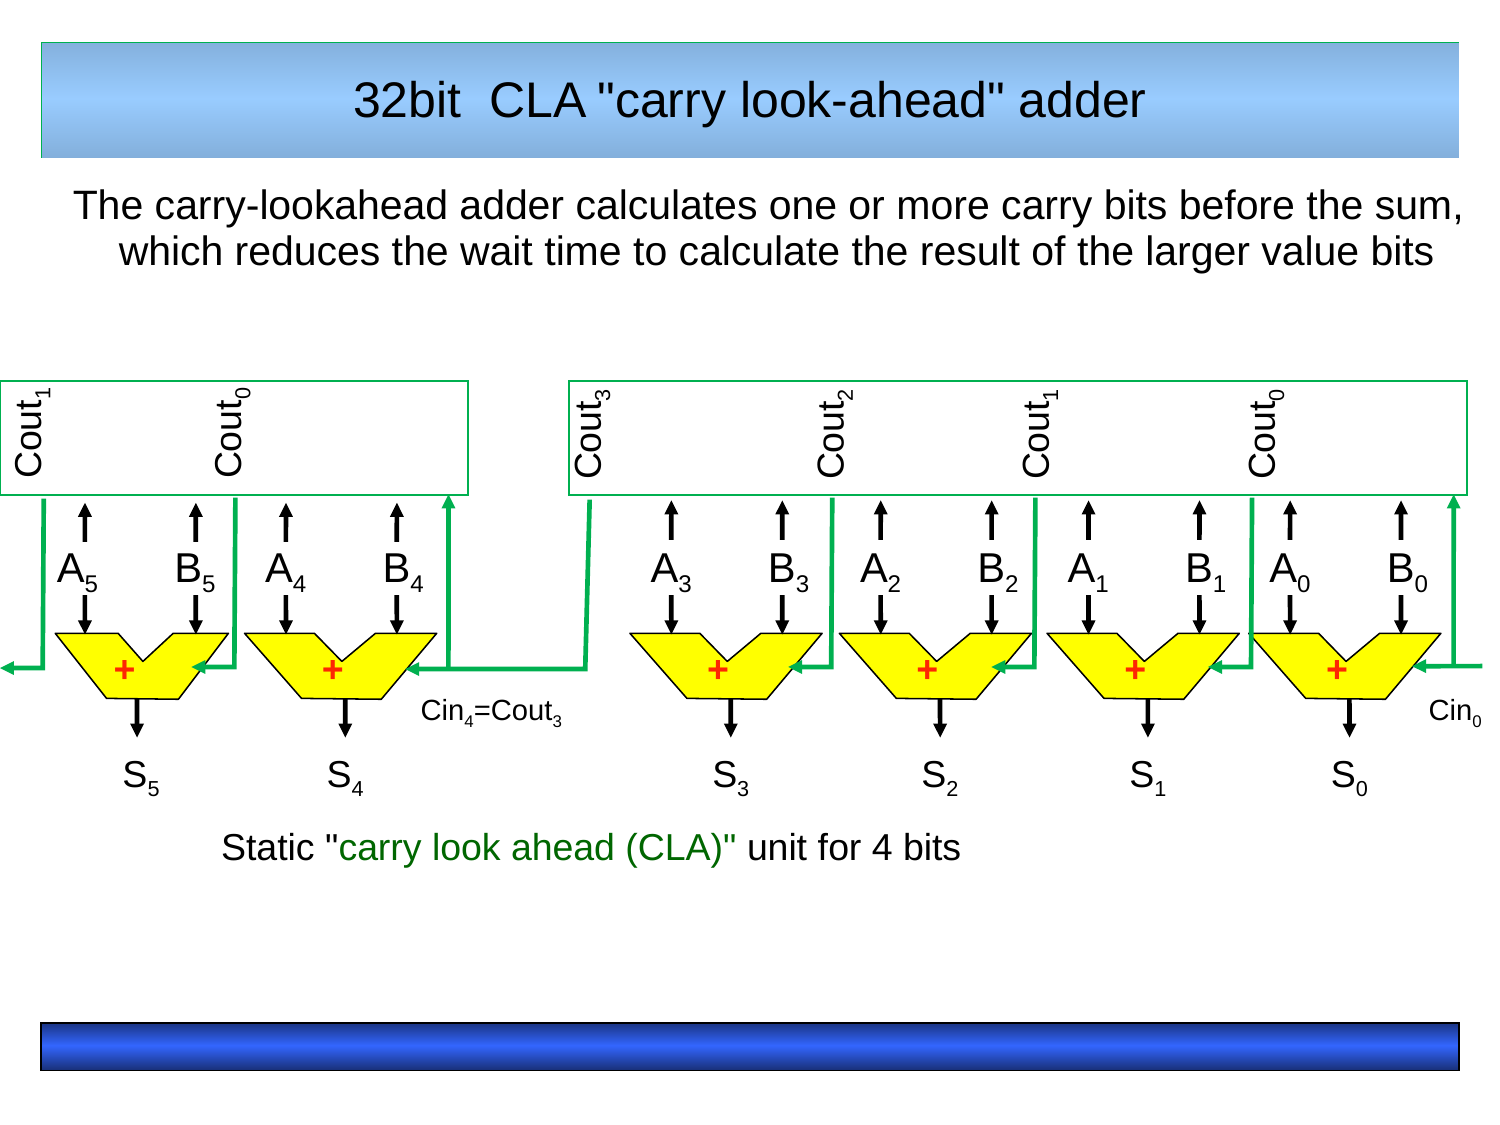

32bit  CLA "carry look-ahead" adder
# The carry-lookahead adder calculates one or more carry bits before the sum, which reduces the wait time to calculate the result of the larger value bits
Cout1
Cout0
Cout3
Cout2
Cout1
Cout0
A5
B5
A4
B4
A3
B3
A2
B2
A1
B1
A0
B0
+
+
+
+
+
+
Cin4=Cout3
Cin0
S5
S4
S3
S2
S1
S0
Static "carry look ahead (CLA)" unit for 4 bits